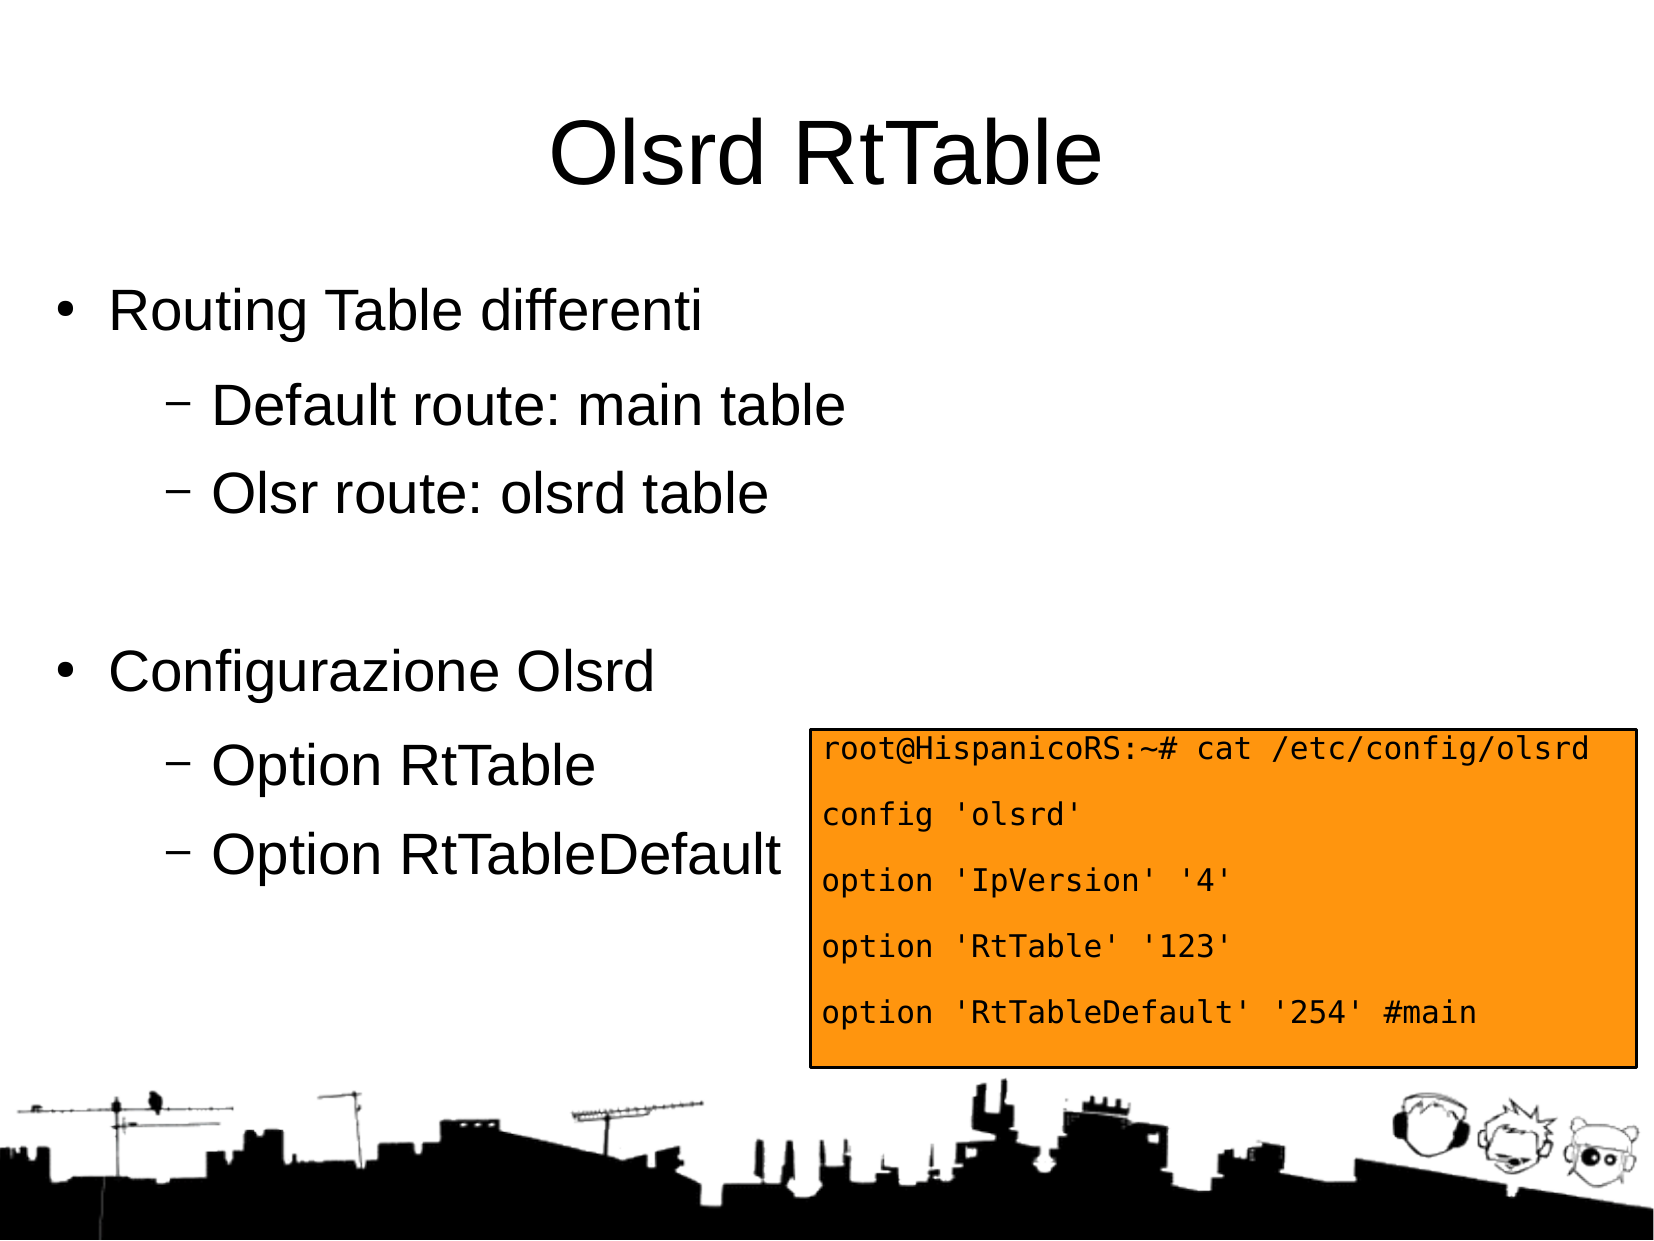

# Olsrd RtTable
Routing Table differenti
Default route: main table
Olsr route: olsrd table
Configurazione Olsrd
Option RtTable
Option RtTableDefault
root@HispanicoRS:~# cat /etc/config/olsrd
config 'olsrd'
option 'IpVersion' '4'
option 'RtTable' '123'
option 'RtTableDefault' '254' #main